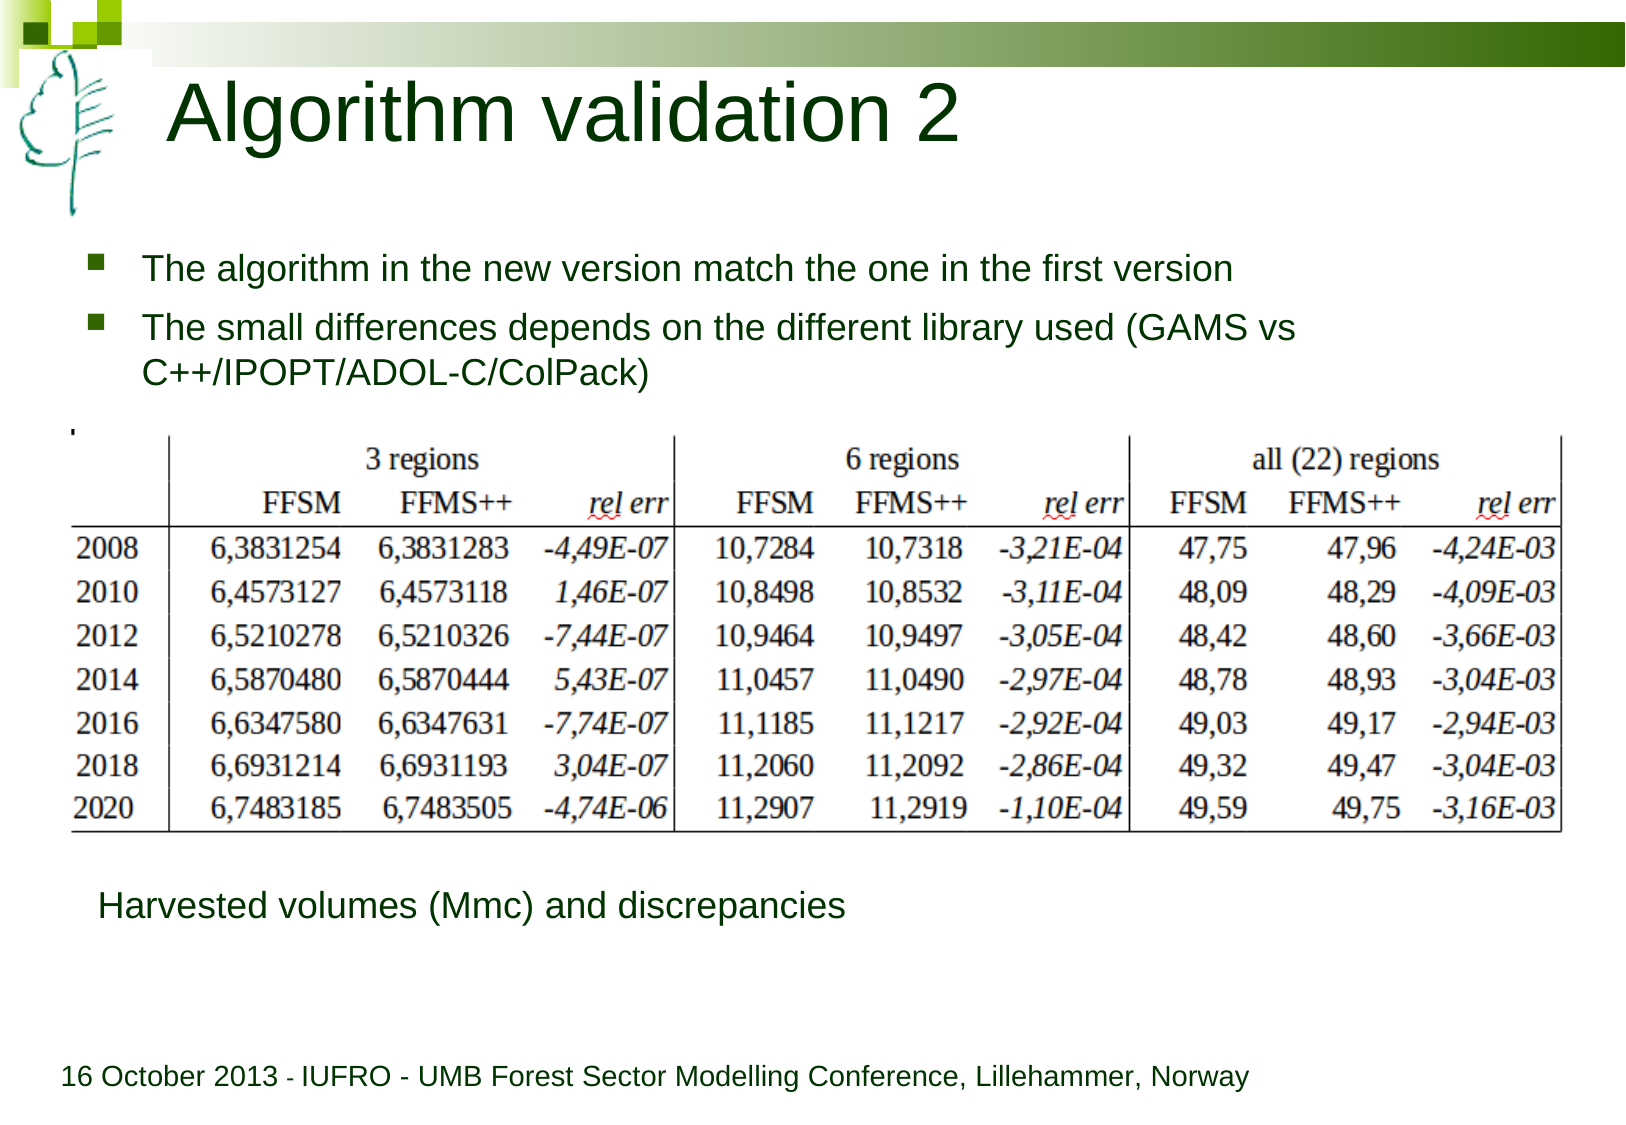

# Algorithm validation 2
The algorithm in the new version match the one in the first version
The small differences depends on the different library used (GAMS vs C++/IPOPT/ADOL-C/ColPack)
Harvested volumes (Mmc) and discrepancies